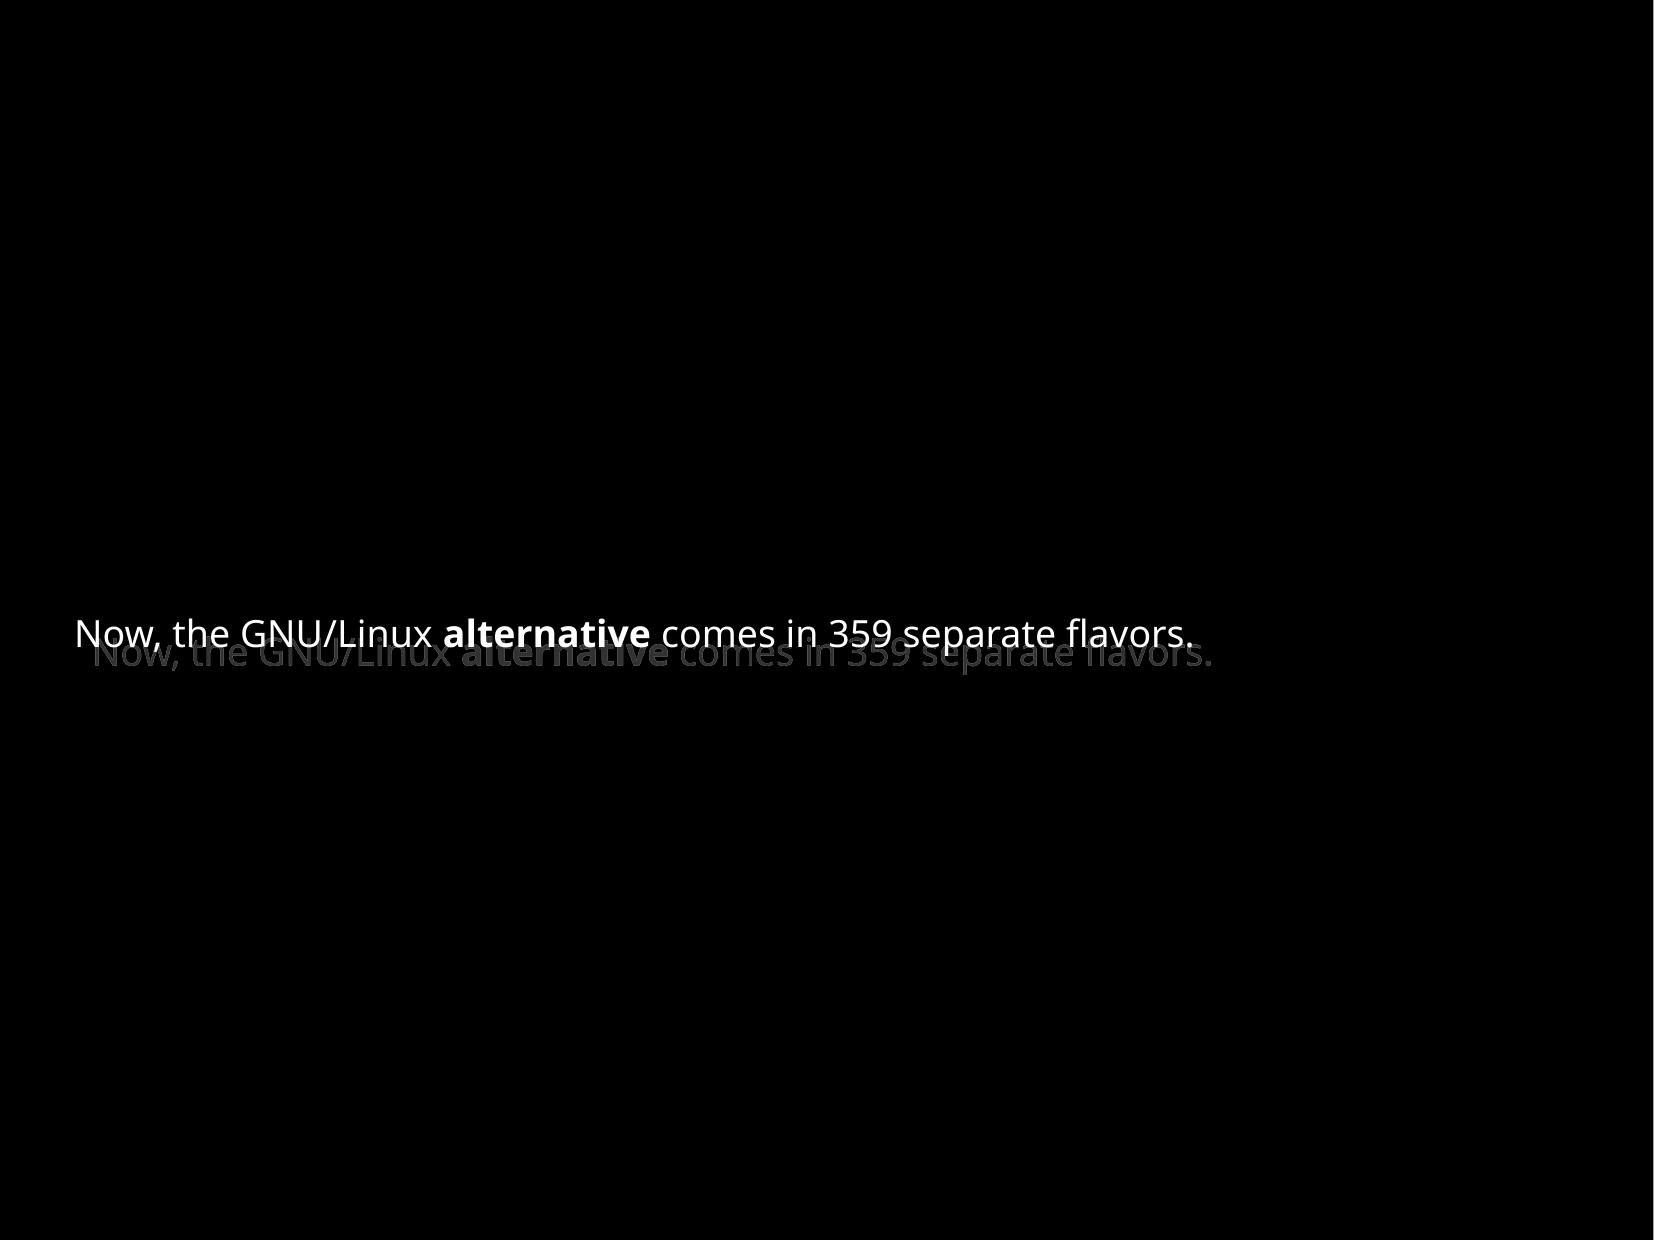

Now, the GNU/Linux alternative comes in 359 separate flavors.